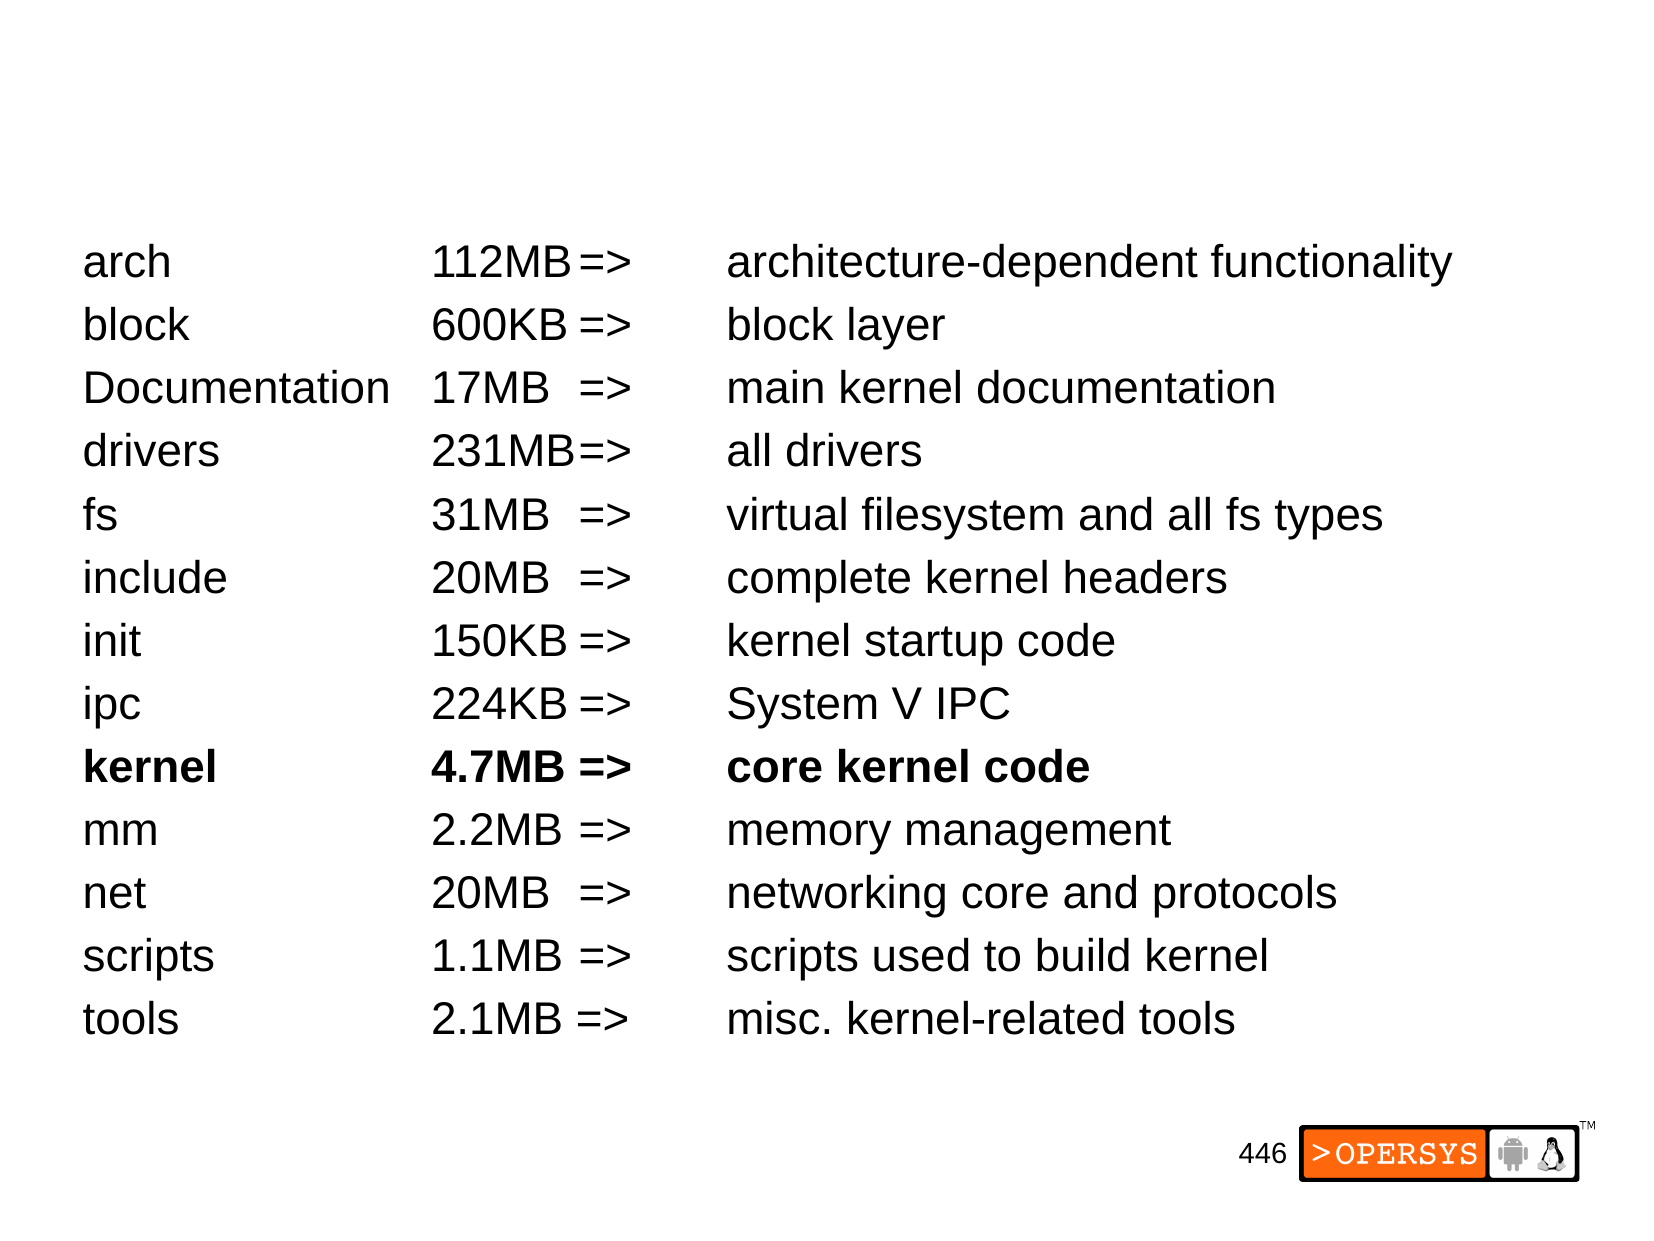

# arch				112MB	=>		architecture-dependent functionality
block				600KB	=>		block layer
Documentation	17MB	=>		main kernel documentation
drivers			231MB	=>		all drivers
fs				31MB	=>		virtual filesystem and all fs types
include			20MB	=>		complete kernel headers
init				150KB	=>		kernel startup code
ipc				224KB	=>		System V IPC
kernel			4.7MB	=>		core kernel code
mm				2.2MB	=>		memory management
net				20MB	=>		networking core and protocols
scripts			1.1MB	=>		scripts used to build kernel
tools				2.1MB =>		misc. kernel-related tools